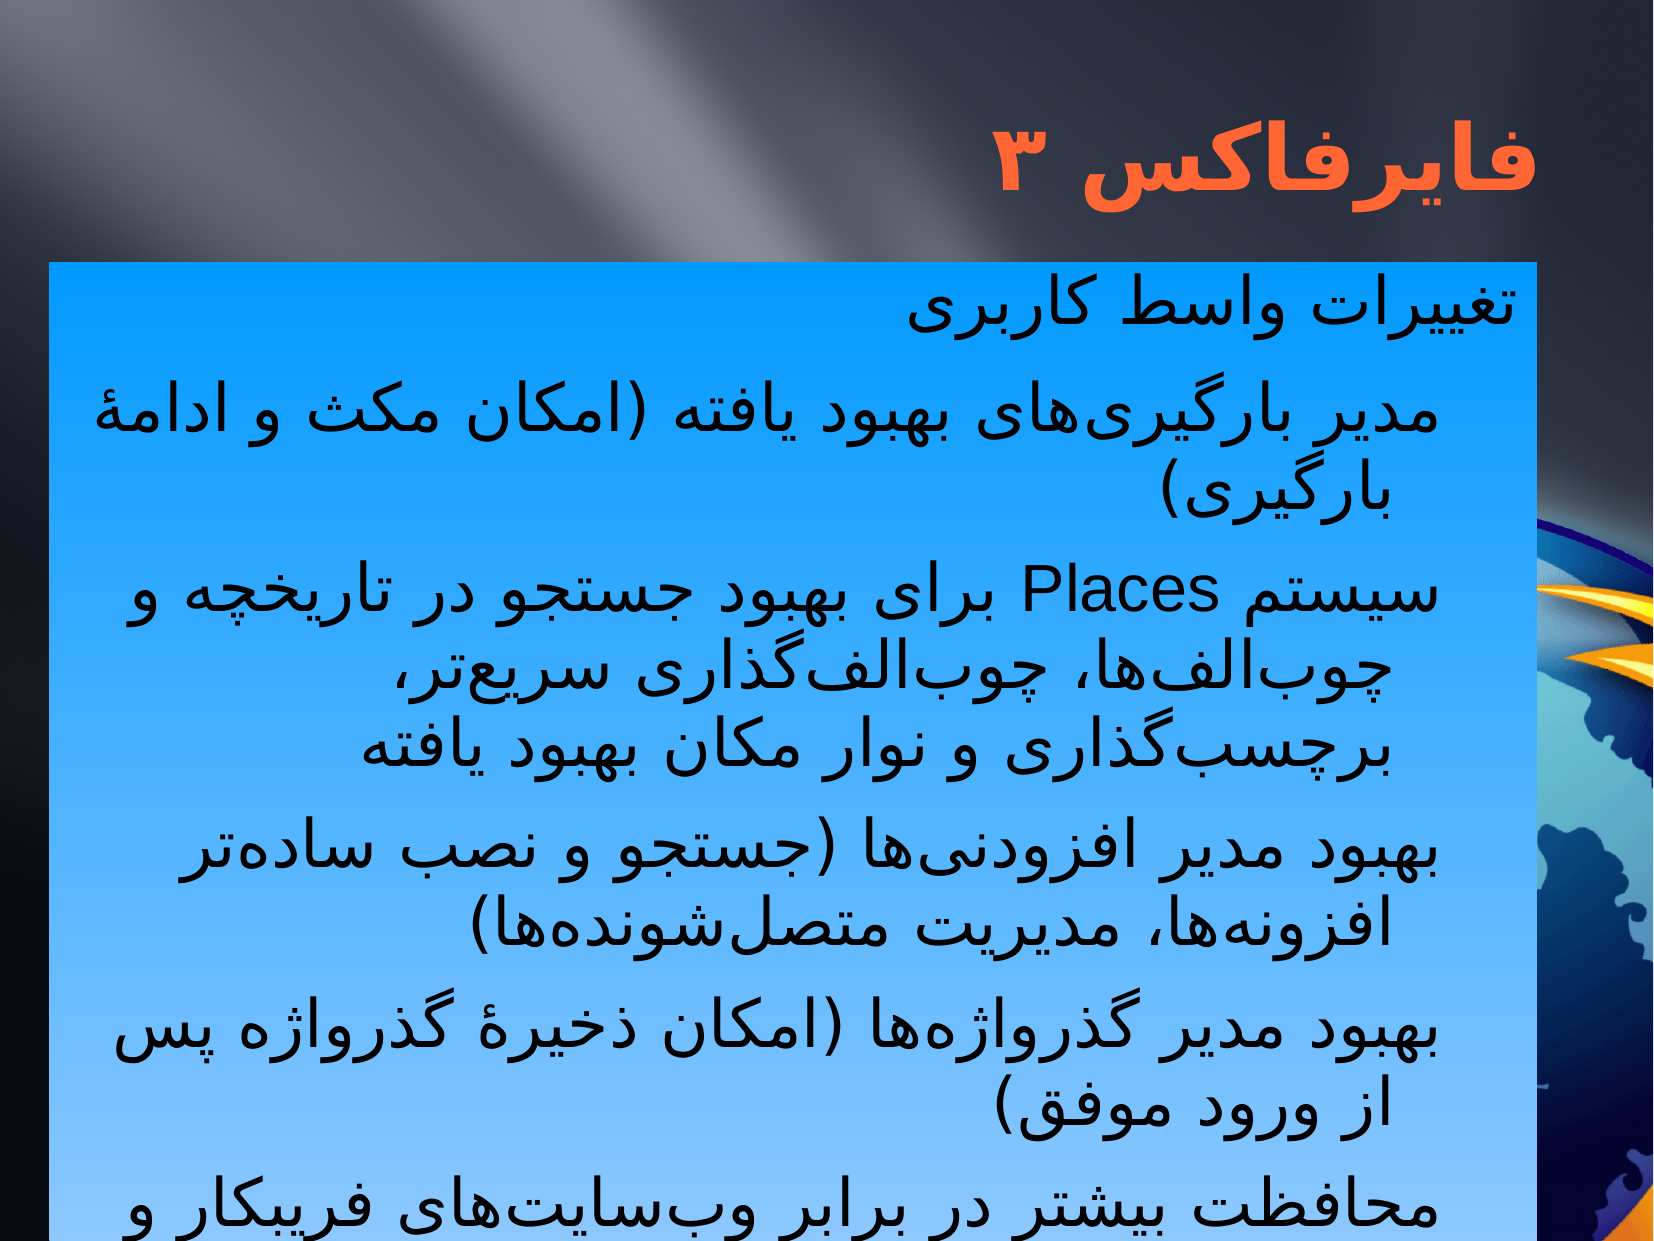

# فایرفاکس ۳
تغییرات واسط کاربری
مدیر بارگیری‌های بهبود یافته (امکان مکث و ادامهٔ بارگیری)
سیستم Places برای بهبود جستجو در تاریخچه و چوب‌الف‌ها، چوب‌الف‌گذاری سریع‌تر، برچسب‌گذاری و نوار مکان بهبود یافته
بهبود مدیر افزودنی‌ها (جستجو و نصب ساده‌تر افزونه‌ها، مدیریت متصل‌شونده‌ها)
بهبود مدیر گذرواژه‌ها (امکان ذخیره‌ٔ گذرواژه پس از ورود موفق)
محافظت بیشتر در برابر وب‌سایت‌های فریبکار و خطرناک